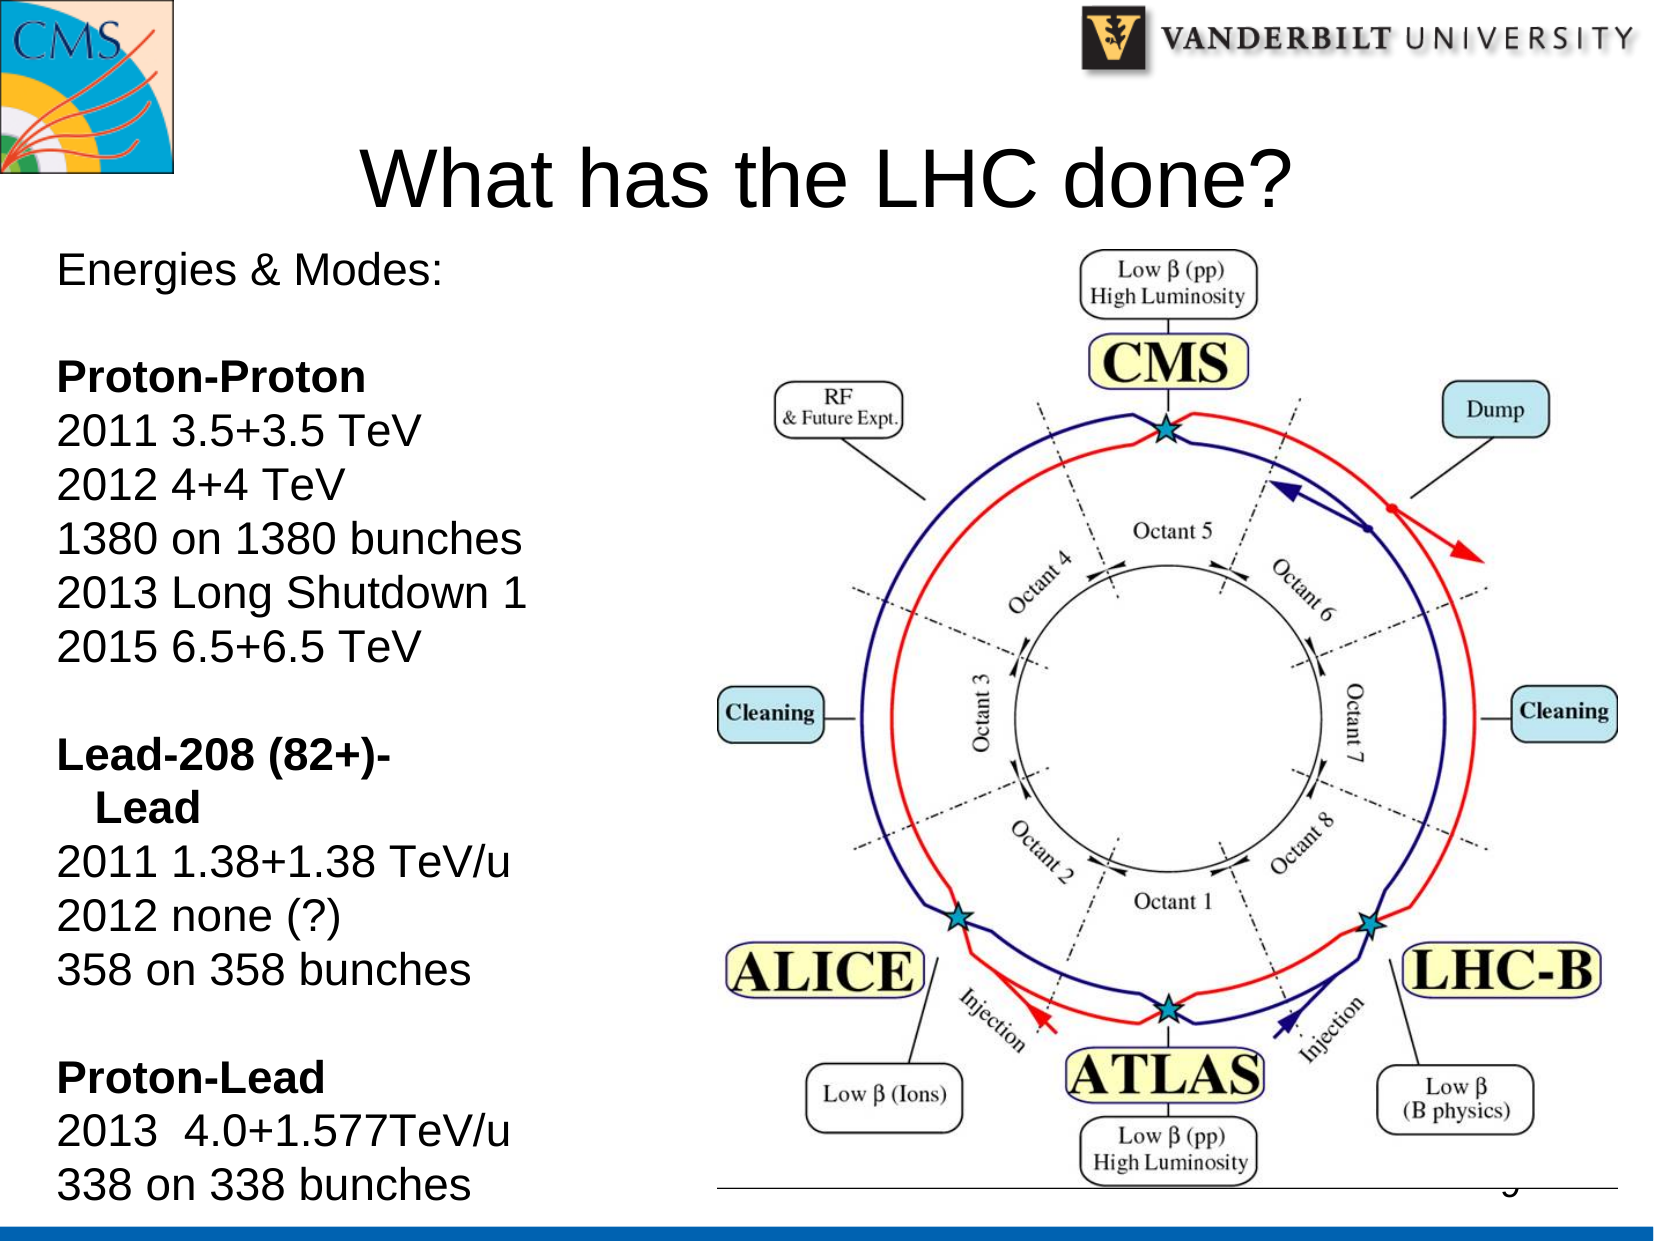

# What has the LHC done?
Energies & Modes:
Proton-Proton
2011 3.5+3.5 TeV
2012 4+4 TeV
1380 on 1380 bunches
2013 Long Shutdown 1
2015 6.5+6.5 TeV
Lead-208 (82+)-
 Lead
2011 1.38+1.38 TeV/u
2012 none (?)
358 on 358 bunches
Proton-Lead
2013 4.0+1.577TeV/u
338 on 338 bunches
9